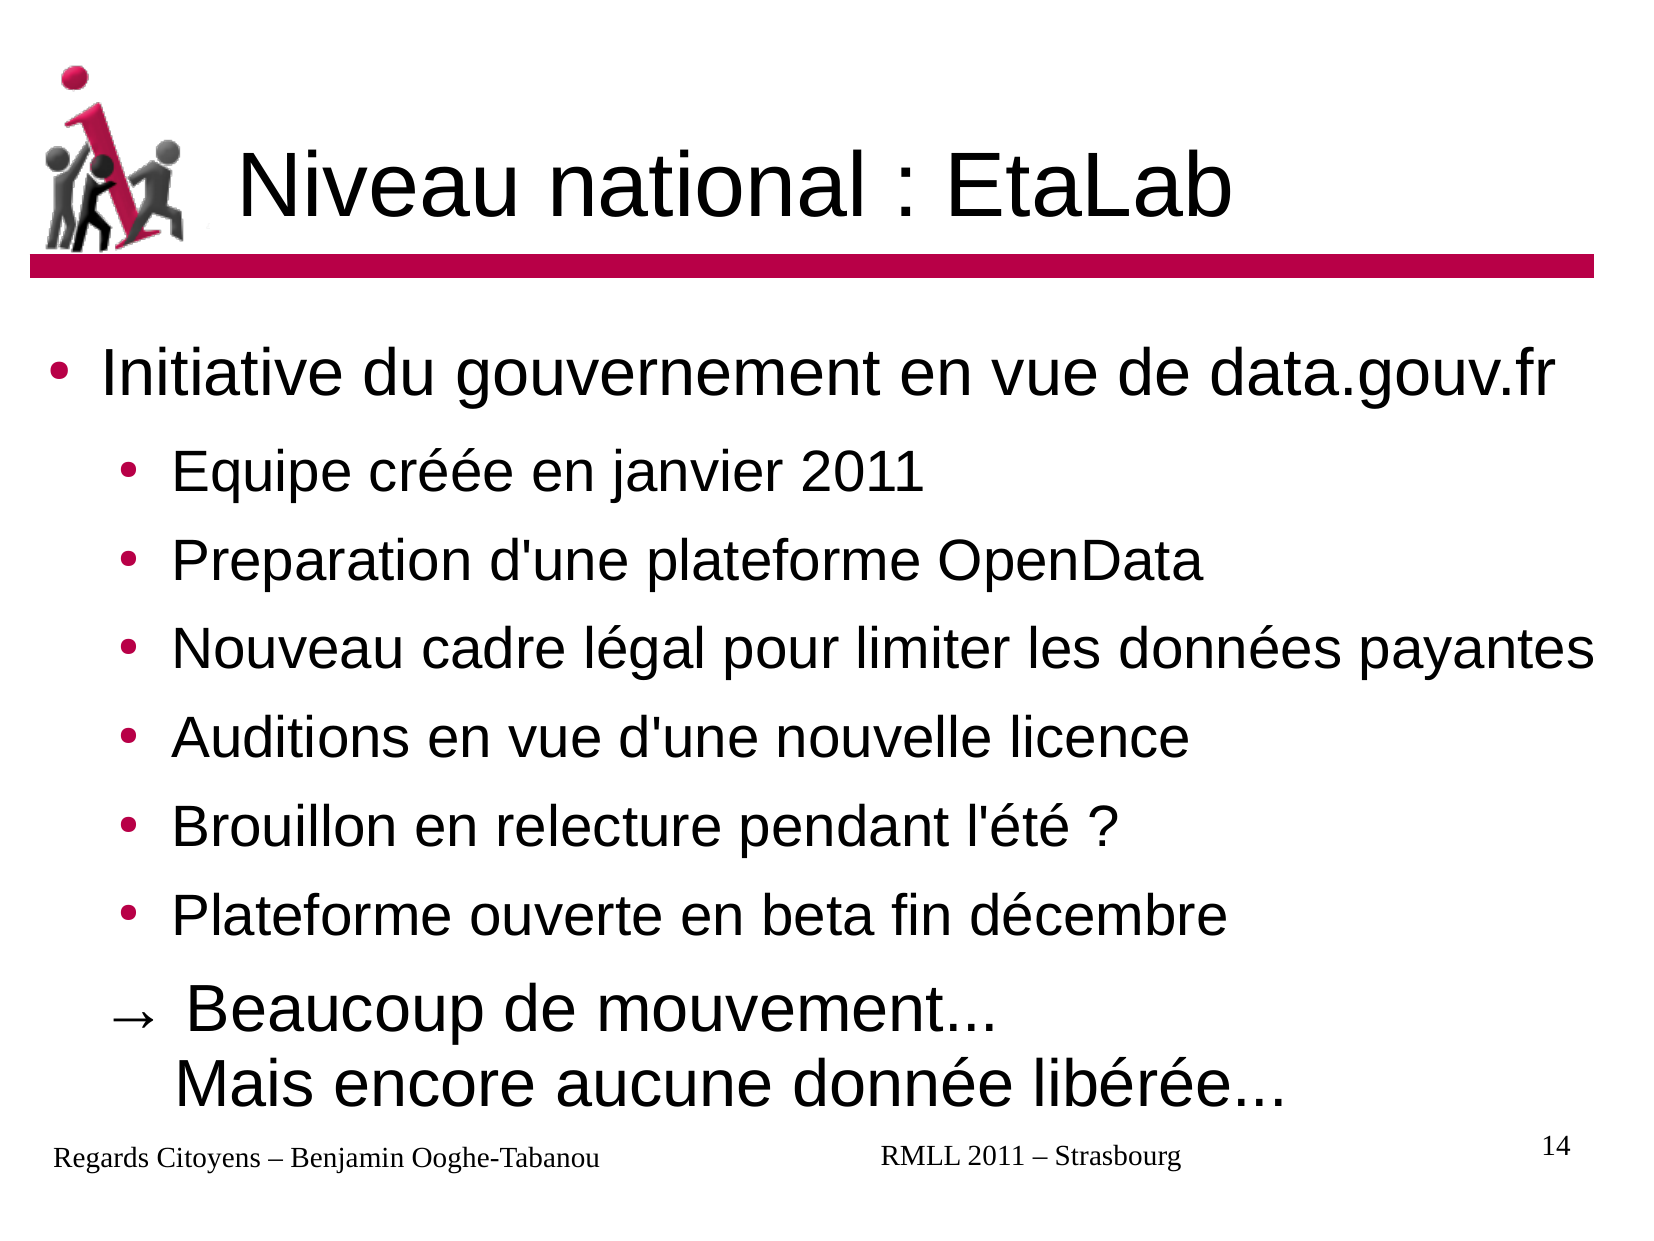

# Niveau national : EtaLab
Initiative du gouvernement en vue de data.gouv.fr
Equipe créée en janvier 2011
Preparation d'une plateforme OpenData
Nouveau cadre légal pour limiter les données payantes
Auditions en vue d'une nouvelle licence
Brouillon en relecture pendant l'été ?
Plateforme ouverte en beta fin décembre
→ Beaucoup de mouvement...
	Mais encore aucune donnée libérée...
14
Benjamin Ooghe-Tabanou - Open Knowledge Conference Berlin 2011